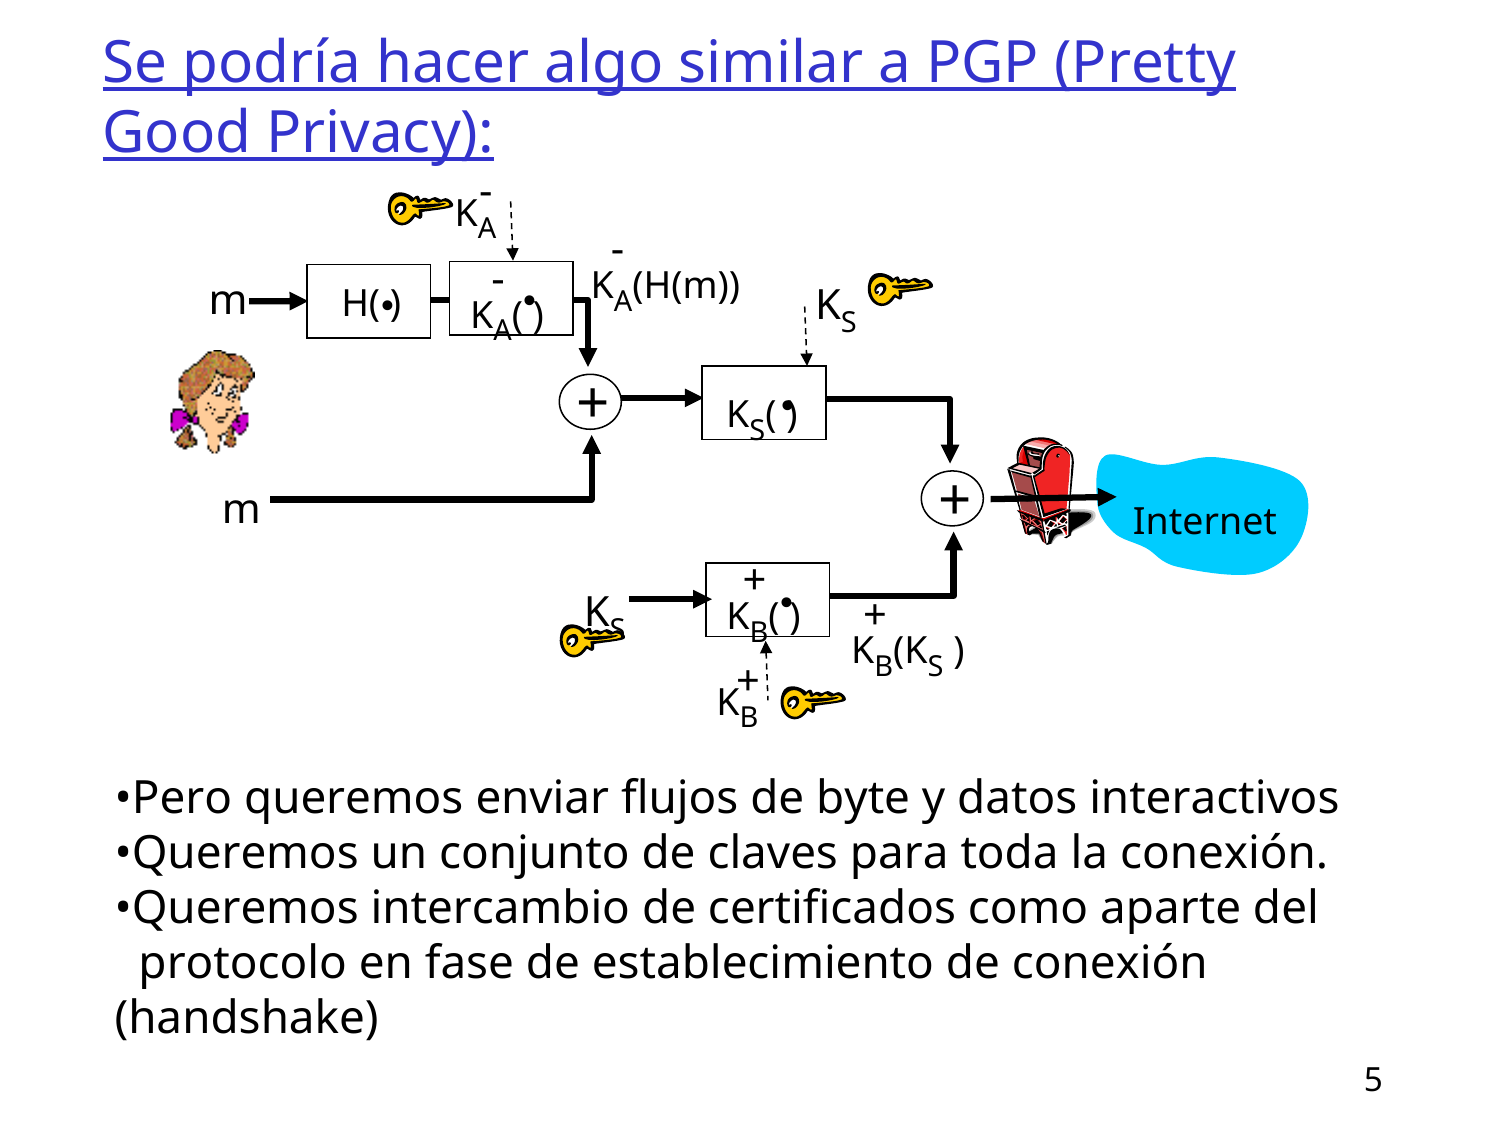

# Se podría hacer algo similar a PGP (Pretty Good Privacy):
-
KA
.
-
KA( )
-
KA(H(m))
.
H( )
KS
m
.
KS( )
+
+
m
Internet
.
+
KB( )
KS
+
KB(KS )
+
KB
Pero queremos enviar flujos de byte y datos interactivos
Queremos un conjunto de claves para toda la conexión.
Queremos intercambio de certificados como aparte del
 protocolo en fase de establecimiento de conexión
(handshake)
5